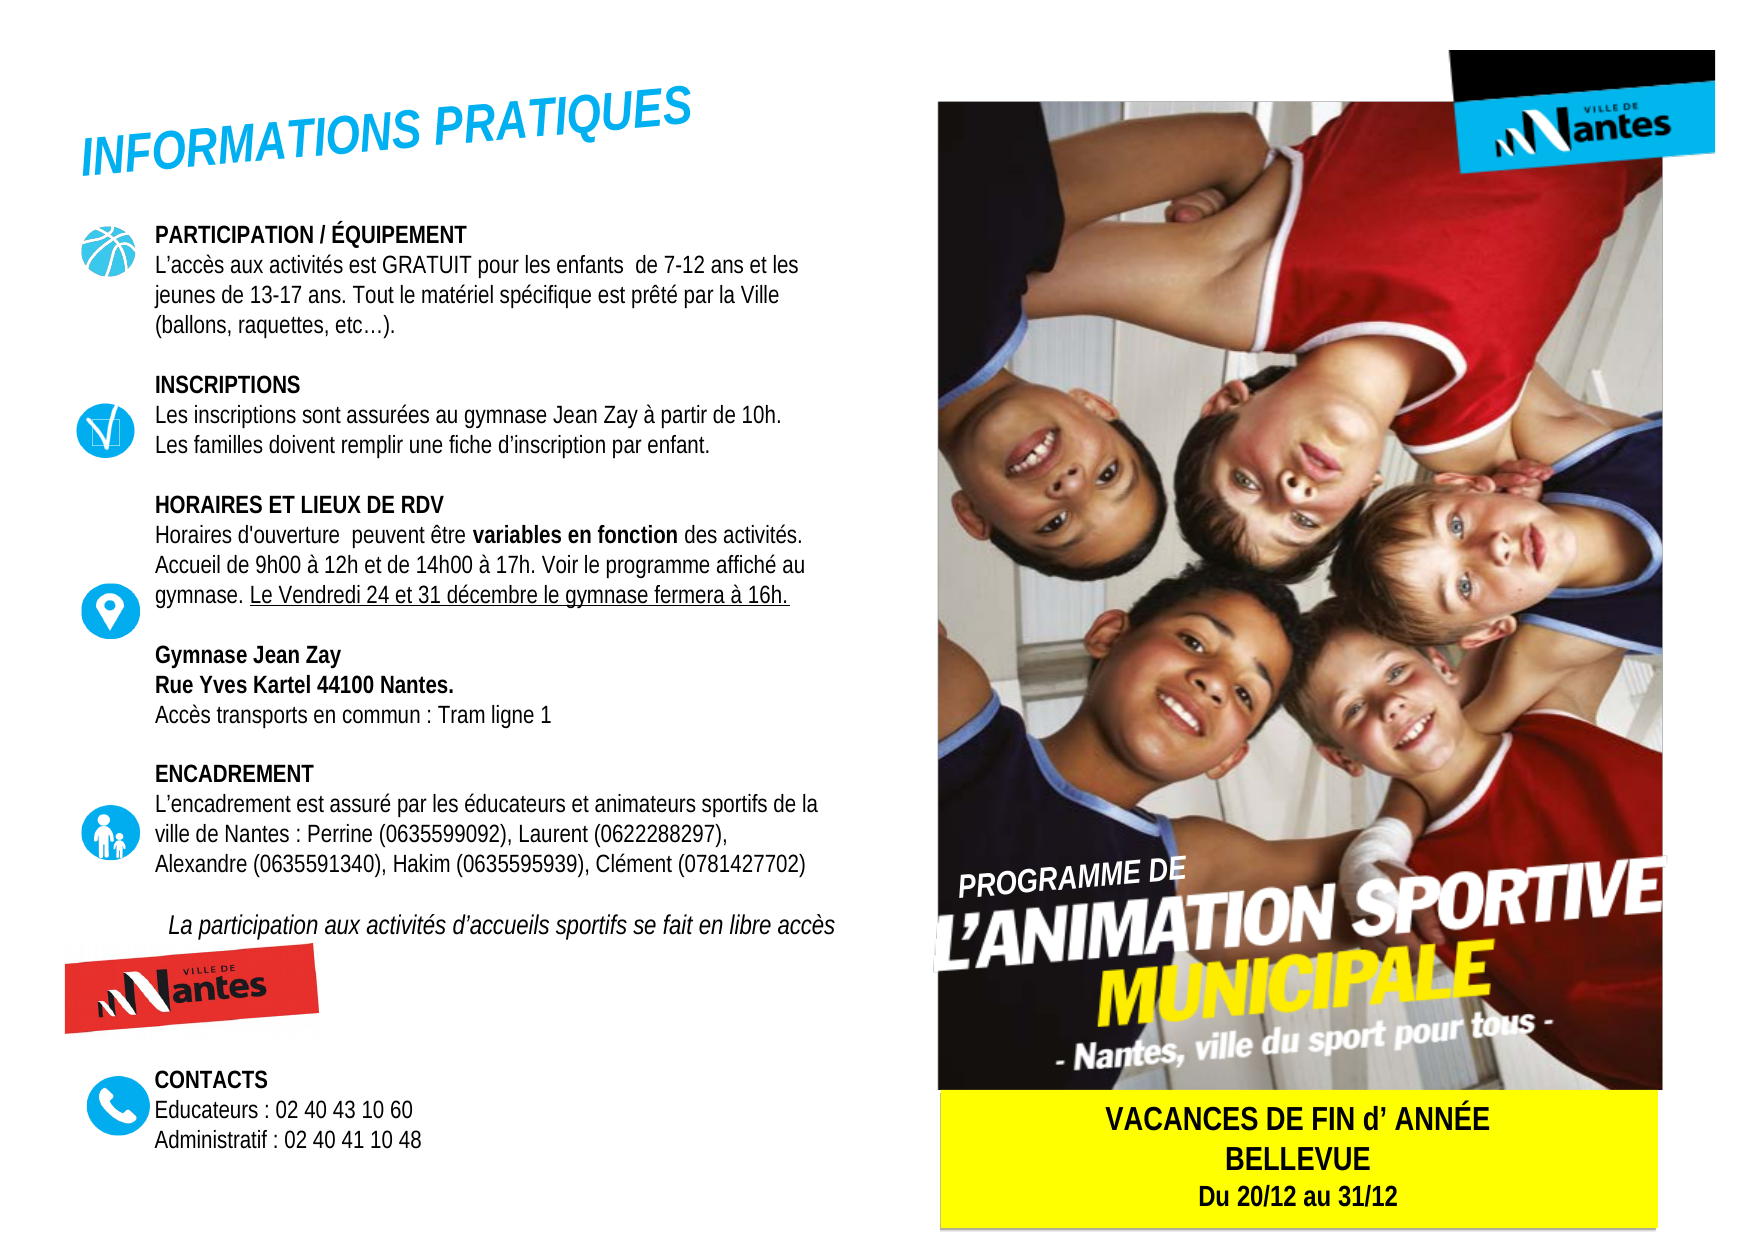

INFORMATIONS PRATIQUES
PARTICIPATION / ÉQUIPEMENT
L’accès aux activités est GRATUIT pour les enfants de 7-12 ans et les jeunes de 13-17 ans. Tout le matériel spécifique est prêté par la Ville (ballons, raquettes, etc…).
INSCRIPTIONS
Les inscriptions sont assurées au gymnase Jean Zay à partir de 10h.
Les familles doivent remplir une fiche d’inscription par enfant.
HORAIRES ET LIEUX DE RDV
Horaires d'ouverture peuvent être variables en fonction des activités. Accueil de 9h00 à 12h et de 14h00 à 17h. Voir le programme affiché au gymnase. Le Vendredi 24 et 31 décembre le gymnase fermera à 16h.
Gymnase Jean Zay
Rue Yves Kartel 44100 Nantes.
Accès transports en commun : Tram ligne 1
ENCADREMENT
L’encadrement est assuré par les éducateurs et animateurs sportifs de la ville de Nantes : Perrine (0635599092), Laurent (0622288297), Alexandre (0635591340), Hakim (0635595939), Clément (0781427702)
PROGRAMME DE
La participation aux activités d’accueils sportifs se fait en libre accès
CONTACTS
Educateurs : 02 40 43 10 60
Administratif : 02 40 41 10 48
VACANCES DE FIN d’ ANNÉE
BELLEVUE
Du 20/12 au 31/12